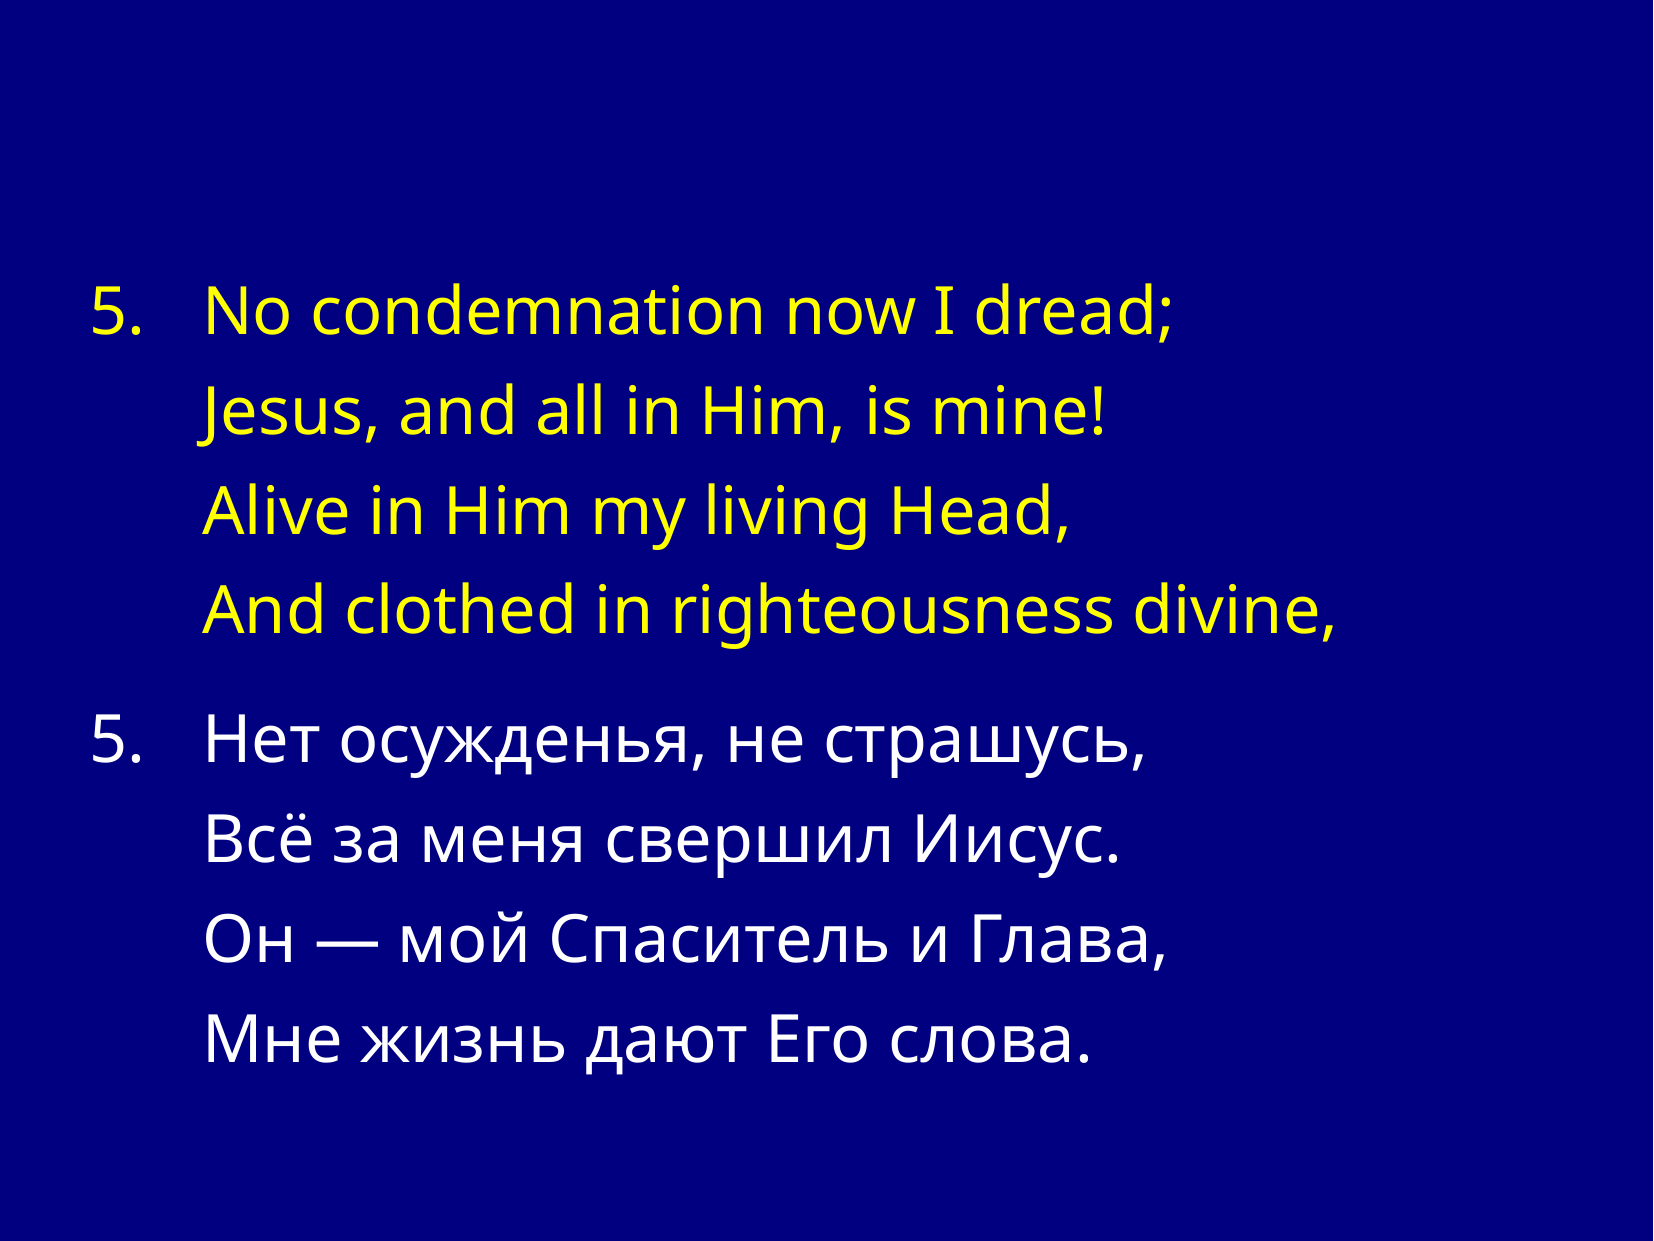

5.	No condemnation now I dread;
	Jesus, and all in Him, is mine!
	Alive in Him my living Head,
	And clothed in righteousness divine,
5.	Нет осужденья, не страшусь,
	Всё за меня свершил Иисус.
	Он ― мой Спаситель и Глава,
	Мне жизнь дают Его слова.